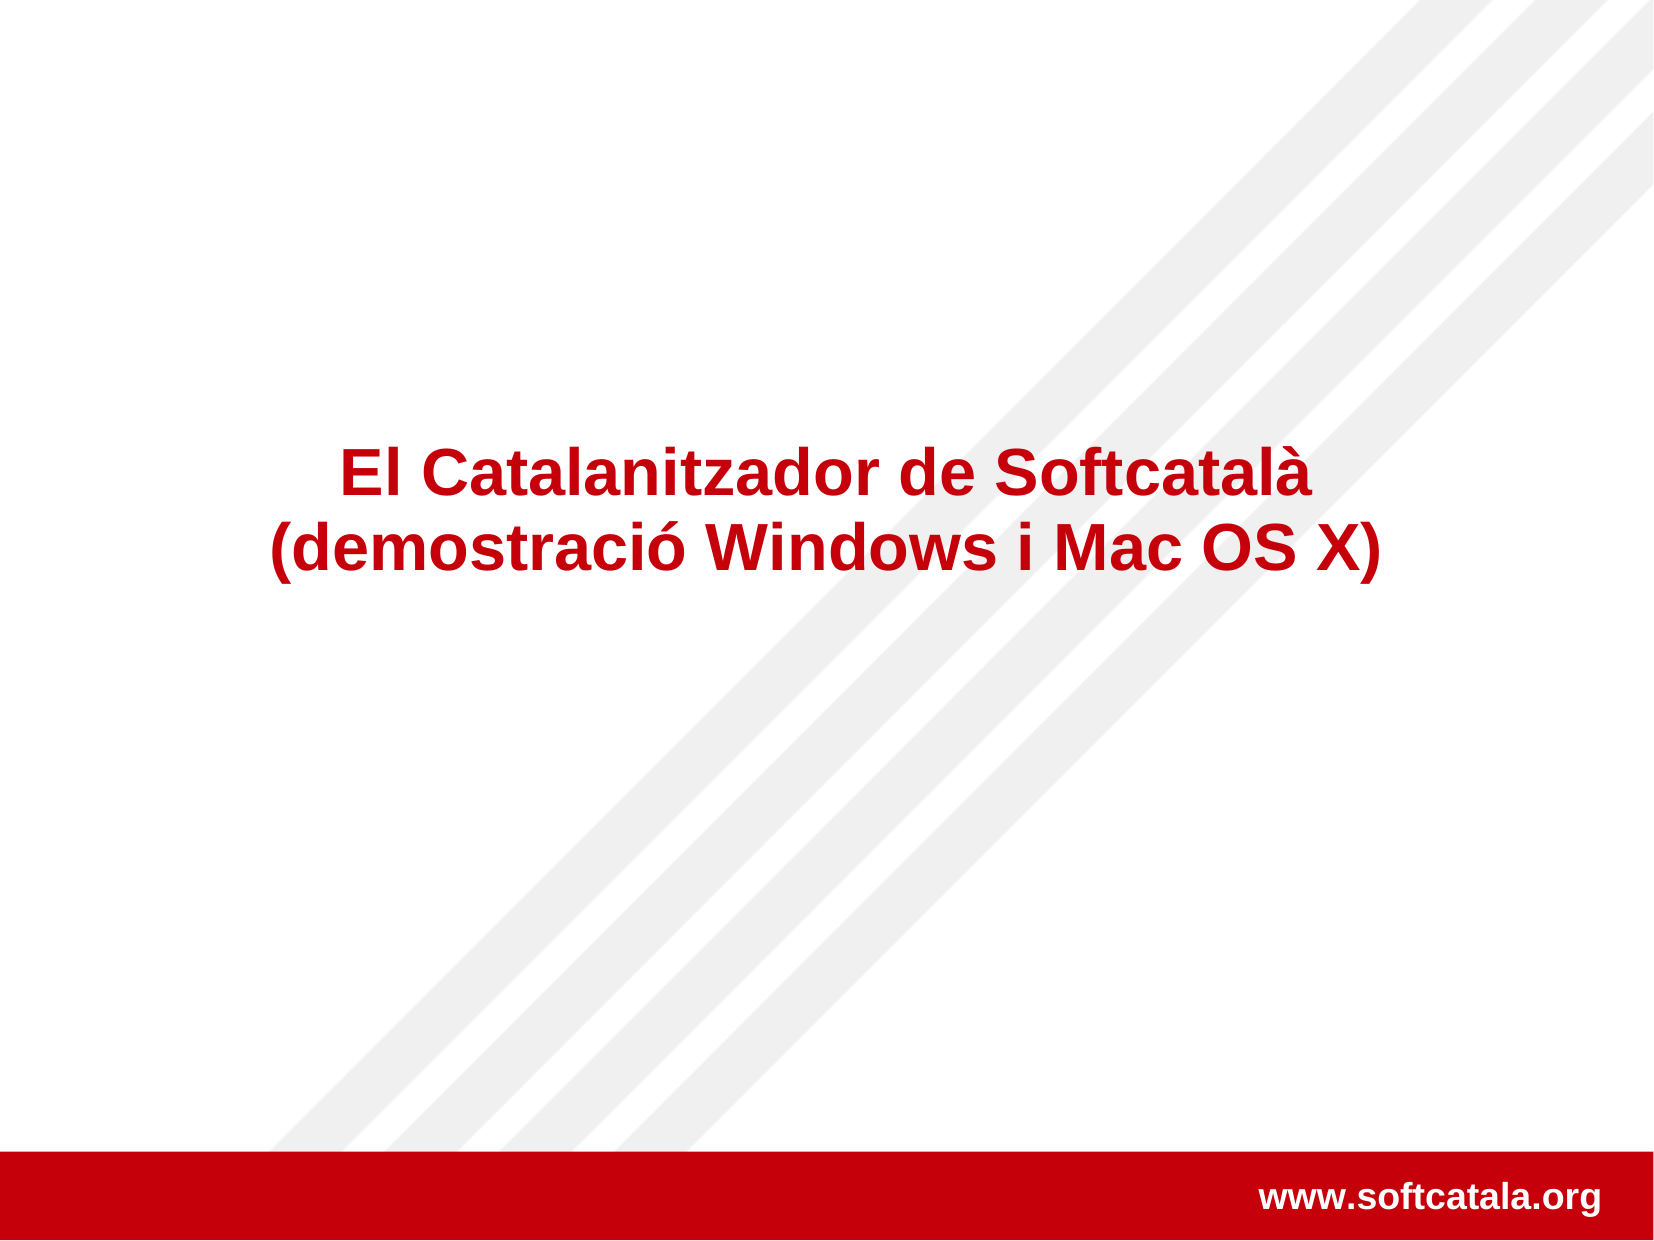

El Catalanitzador de Softcatalà
(demostració Windows i Mac OS X)
 www.softcatala.org